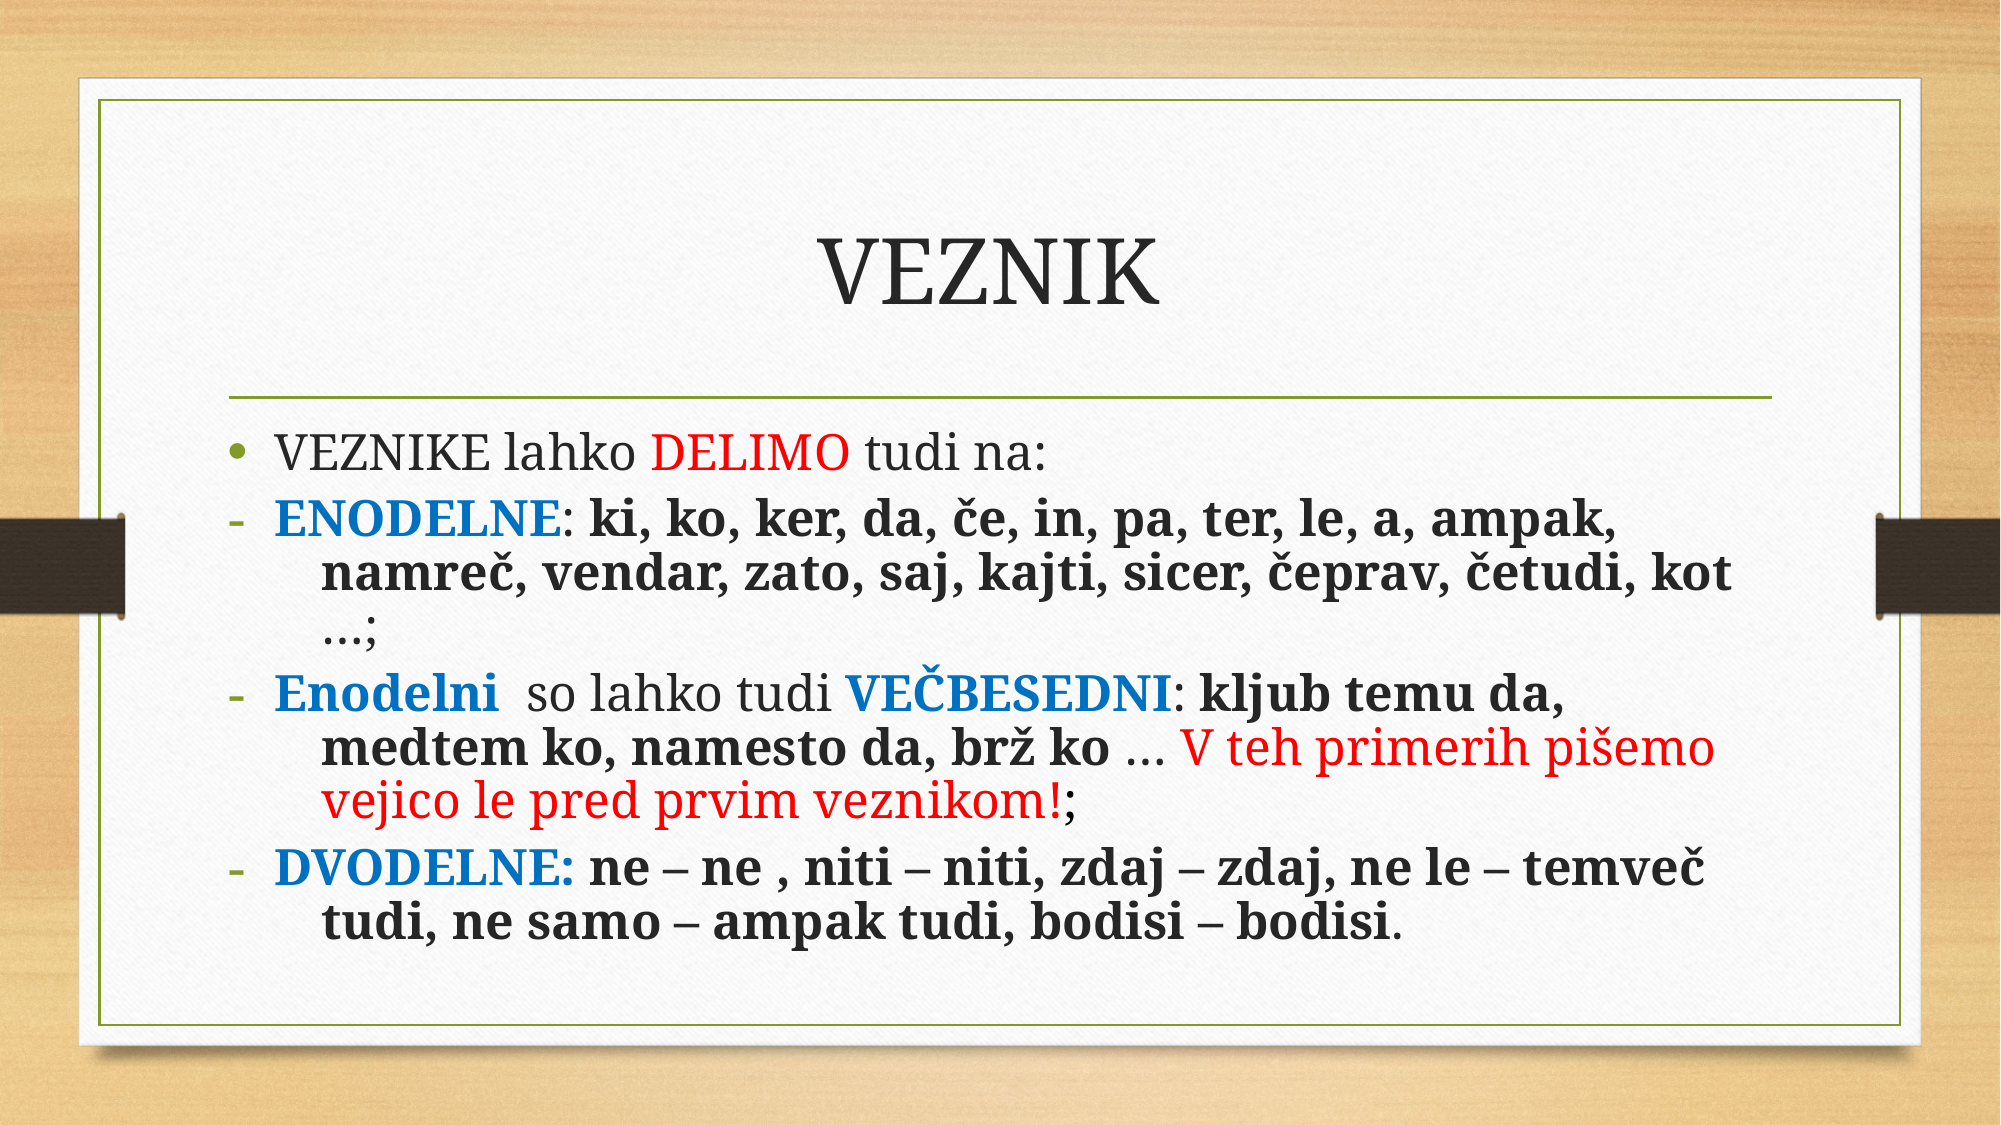

# VEZNIK
VEZNIKE lahko DELIMO tudi na:
ENODELNE: ki, ko, ker, da, če, in, pa, ter, le, a, ampak, namreč, vendar, zato, saj, kajti, sicer, čeprav, četudi, kot …;
Enodelni so lahko tudi VEČBESEDNI: kljub temu da, medtem ko, namesto da, brž ko … V teh primerih pišemo vejico le pred prvim veznikom!;
DVODELNE: ne – ne , niti – niti, zdaj – zdaj, ne le – temveč tudi, ne samo – ampak tudi, bodisi – bodisi.